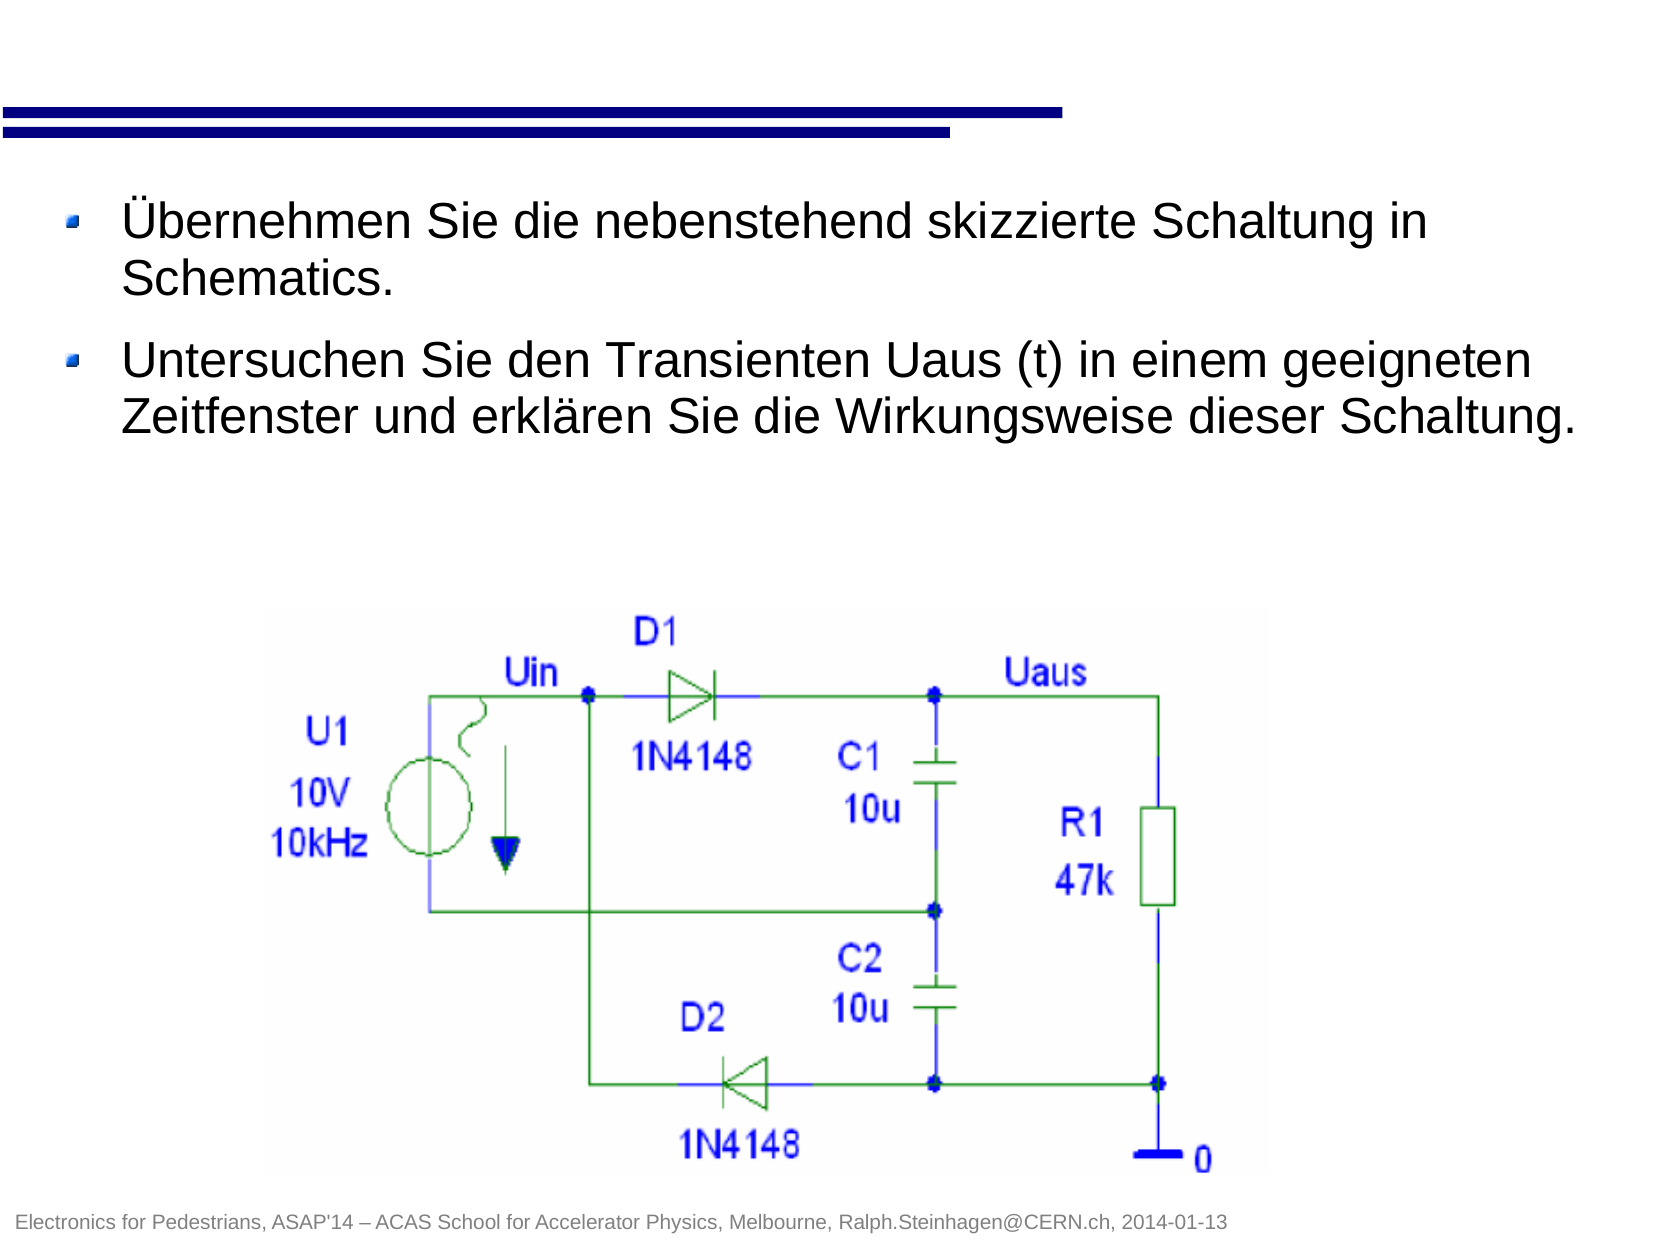

#
Übernehmen Sie die nebenstehend skizzierte Schaltung in Schematics.
Untersuchen Sie den Transienten Uaus (t) in einem geeigneten Zeitfenster und erklären Sie die Wirkungsweise dieser Schaltung.